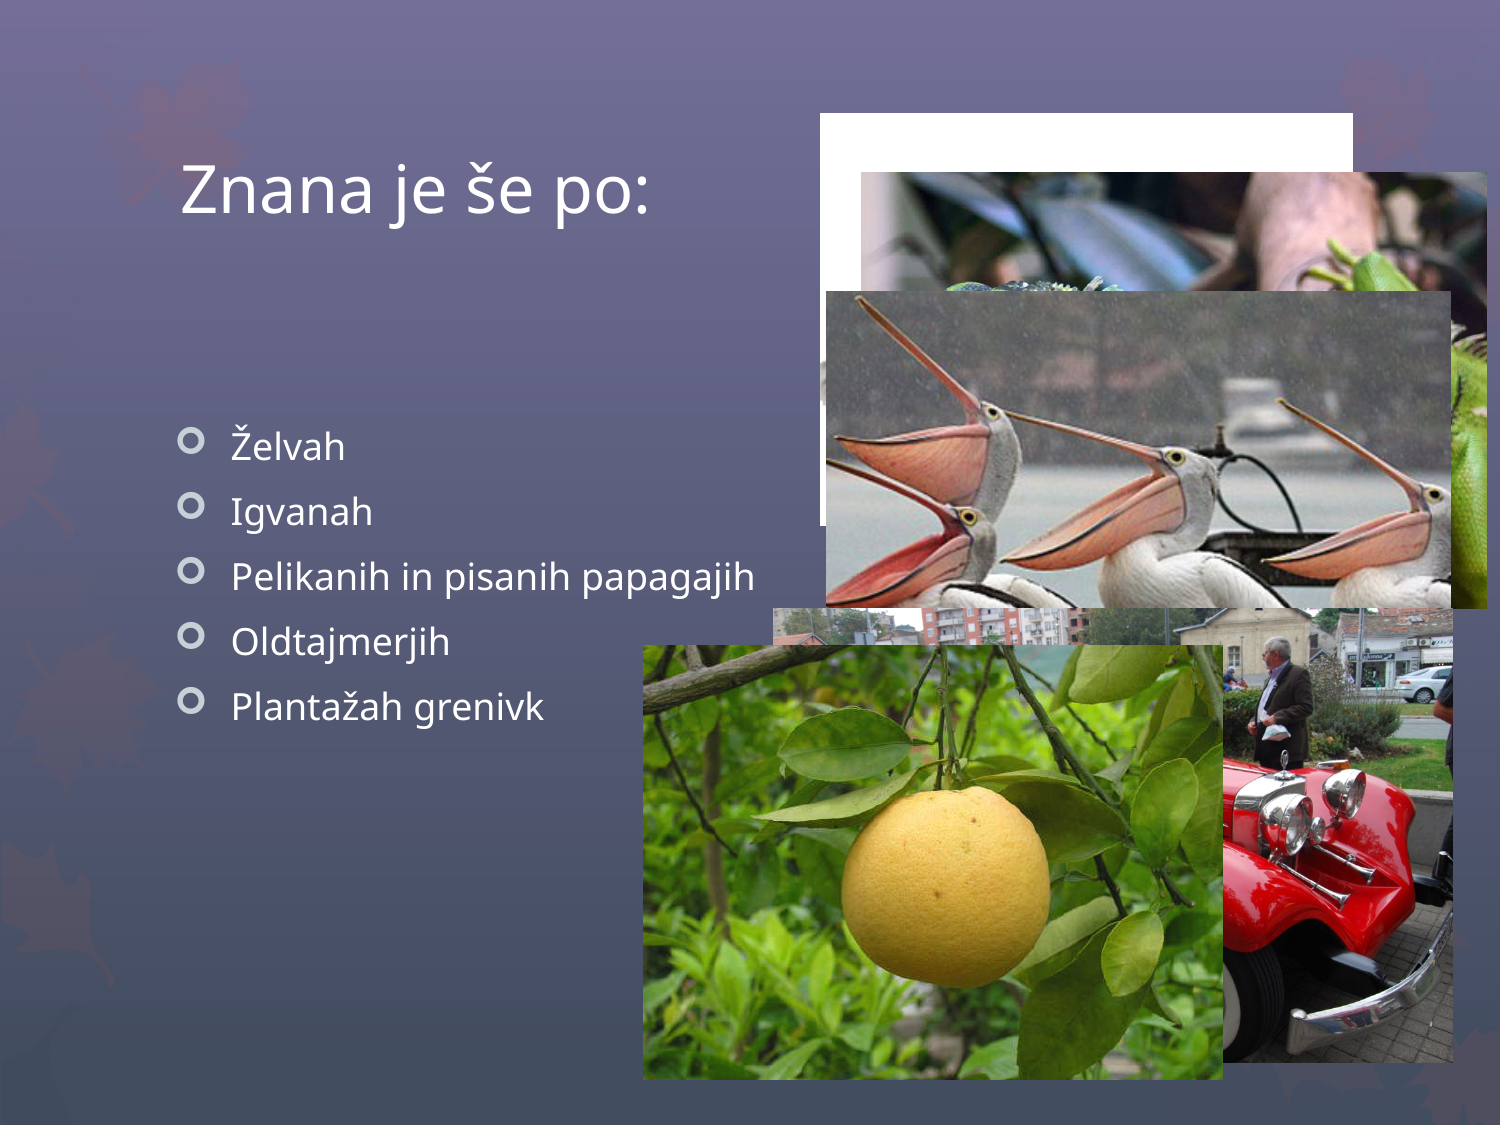

# Znana je še po:
Želvah
Igvanah
Pelikanih in pisanih papagajih
Oldtajmerjih
Plantažah grenivk